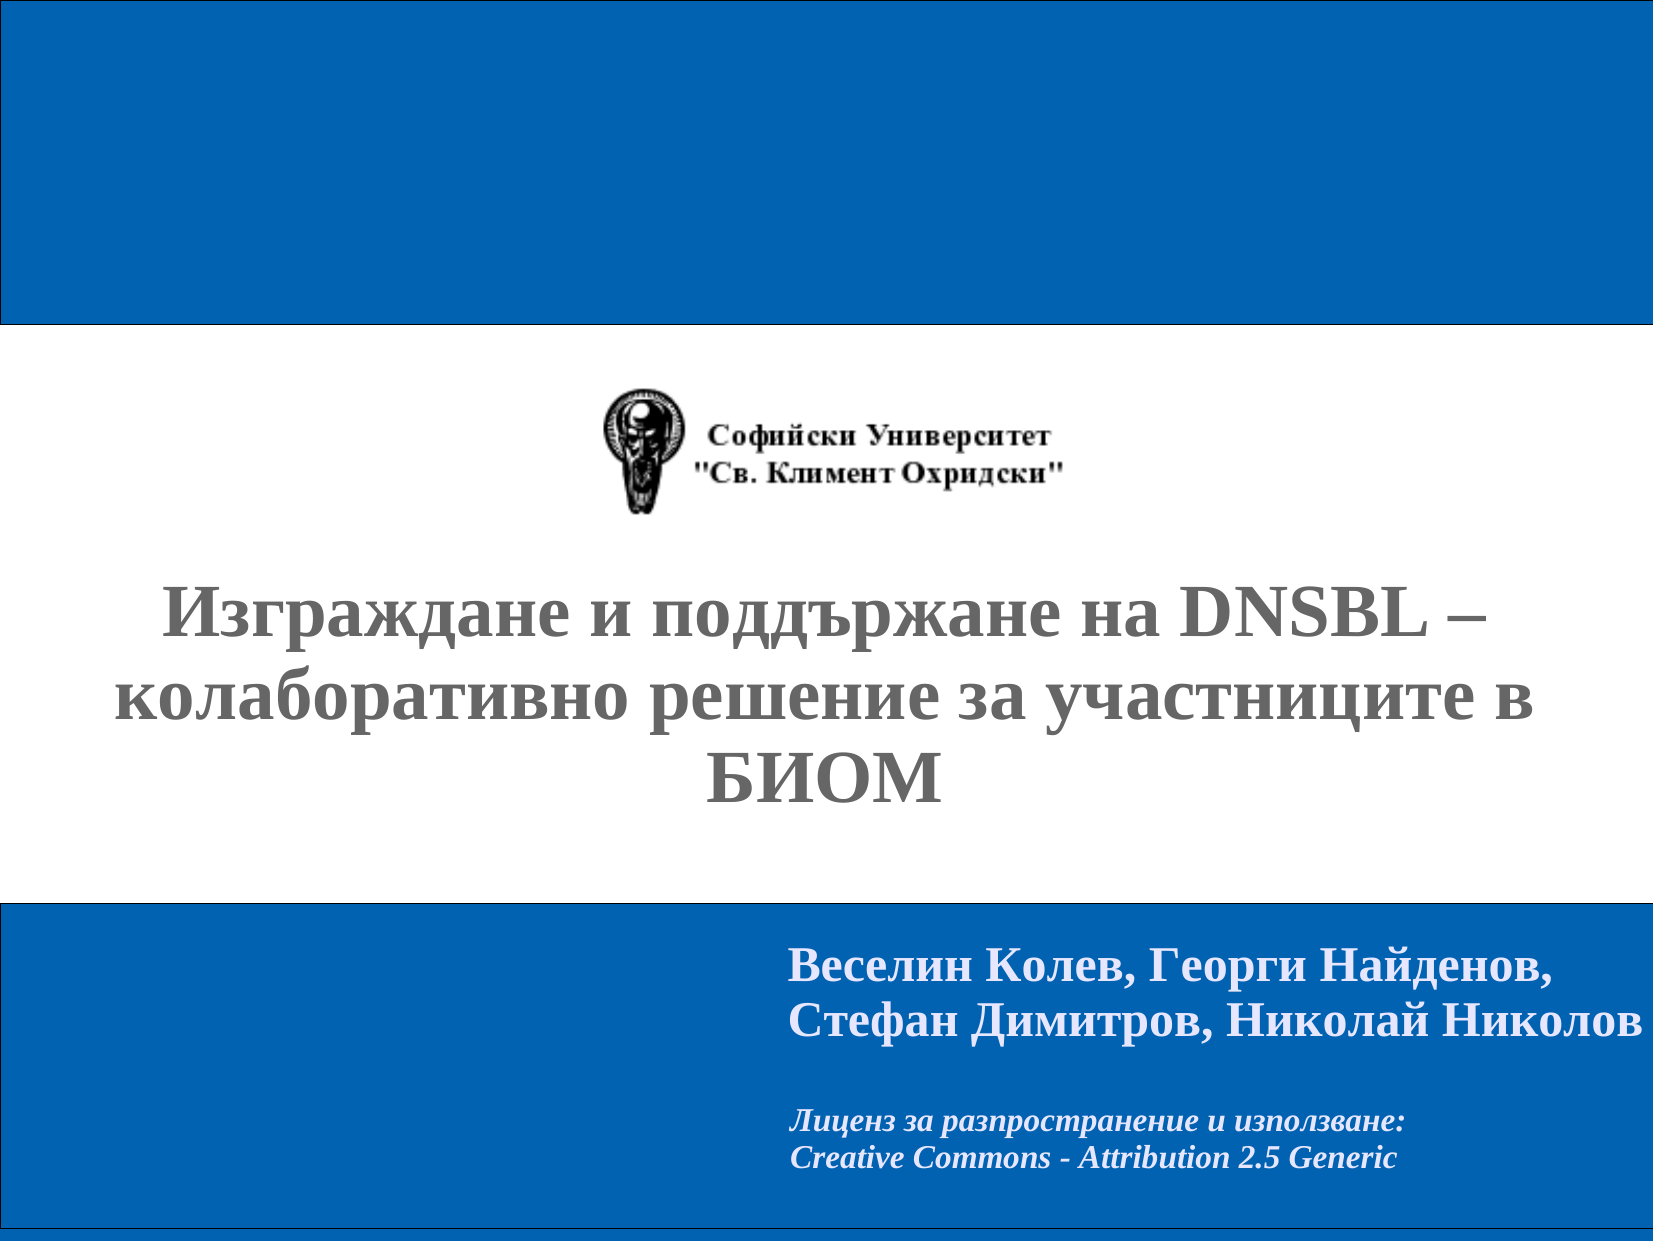

# Изграждане и поддържане на DNSBL – колаборативно решение за участниците в БИОМ
Веселин Колев, Георги Найденов,
Стефан Димитров, Николай Николов
Лиценз за разпространение и използване:
Creative Commons - Attribution 2.5 Generic